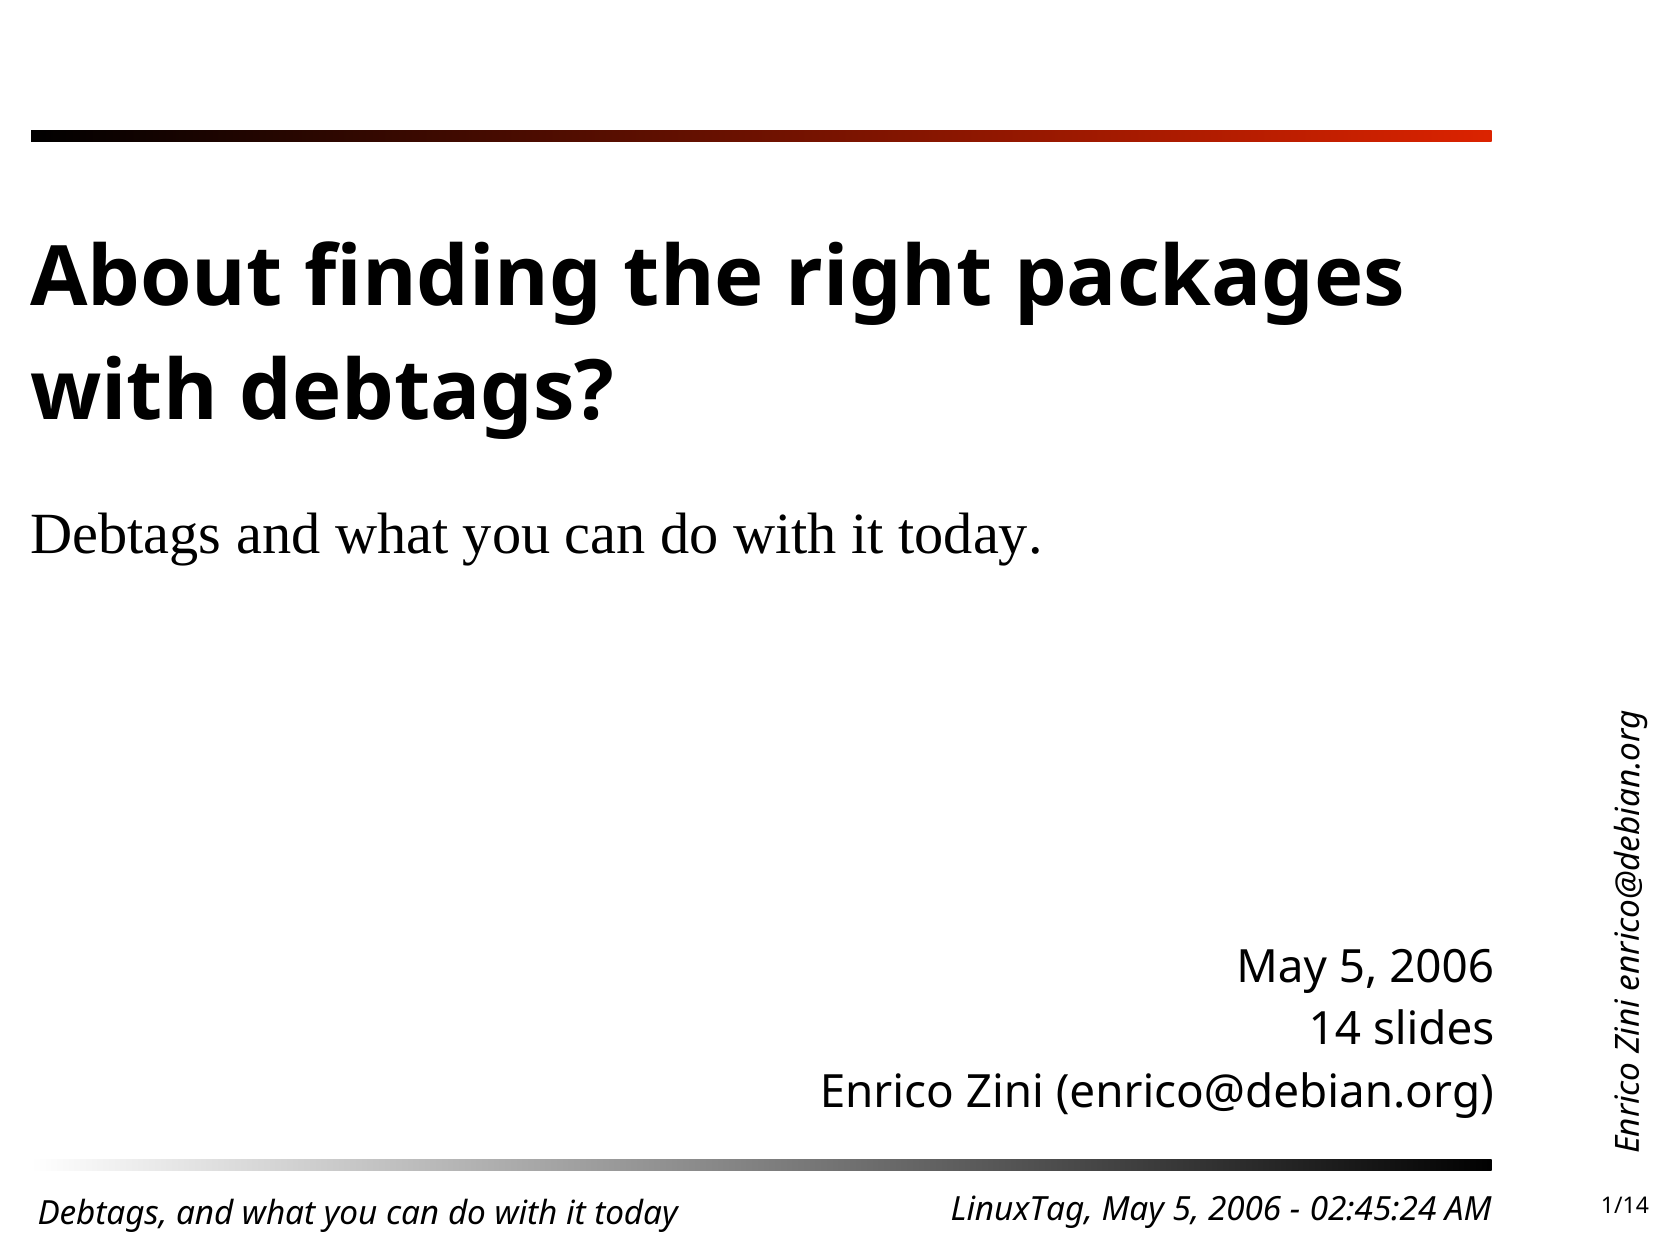

About finding the right packages with debtags?
Debtags and what you can do with it today.
May 5, 2006
14 slides
Enrico Zini (enrico@debian.org)